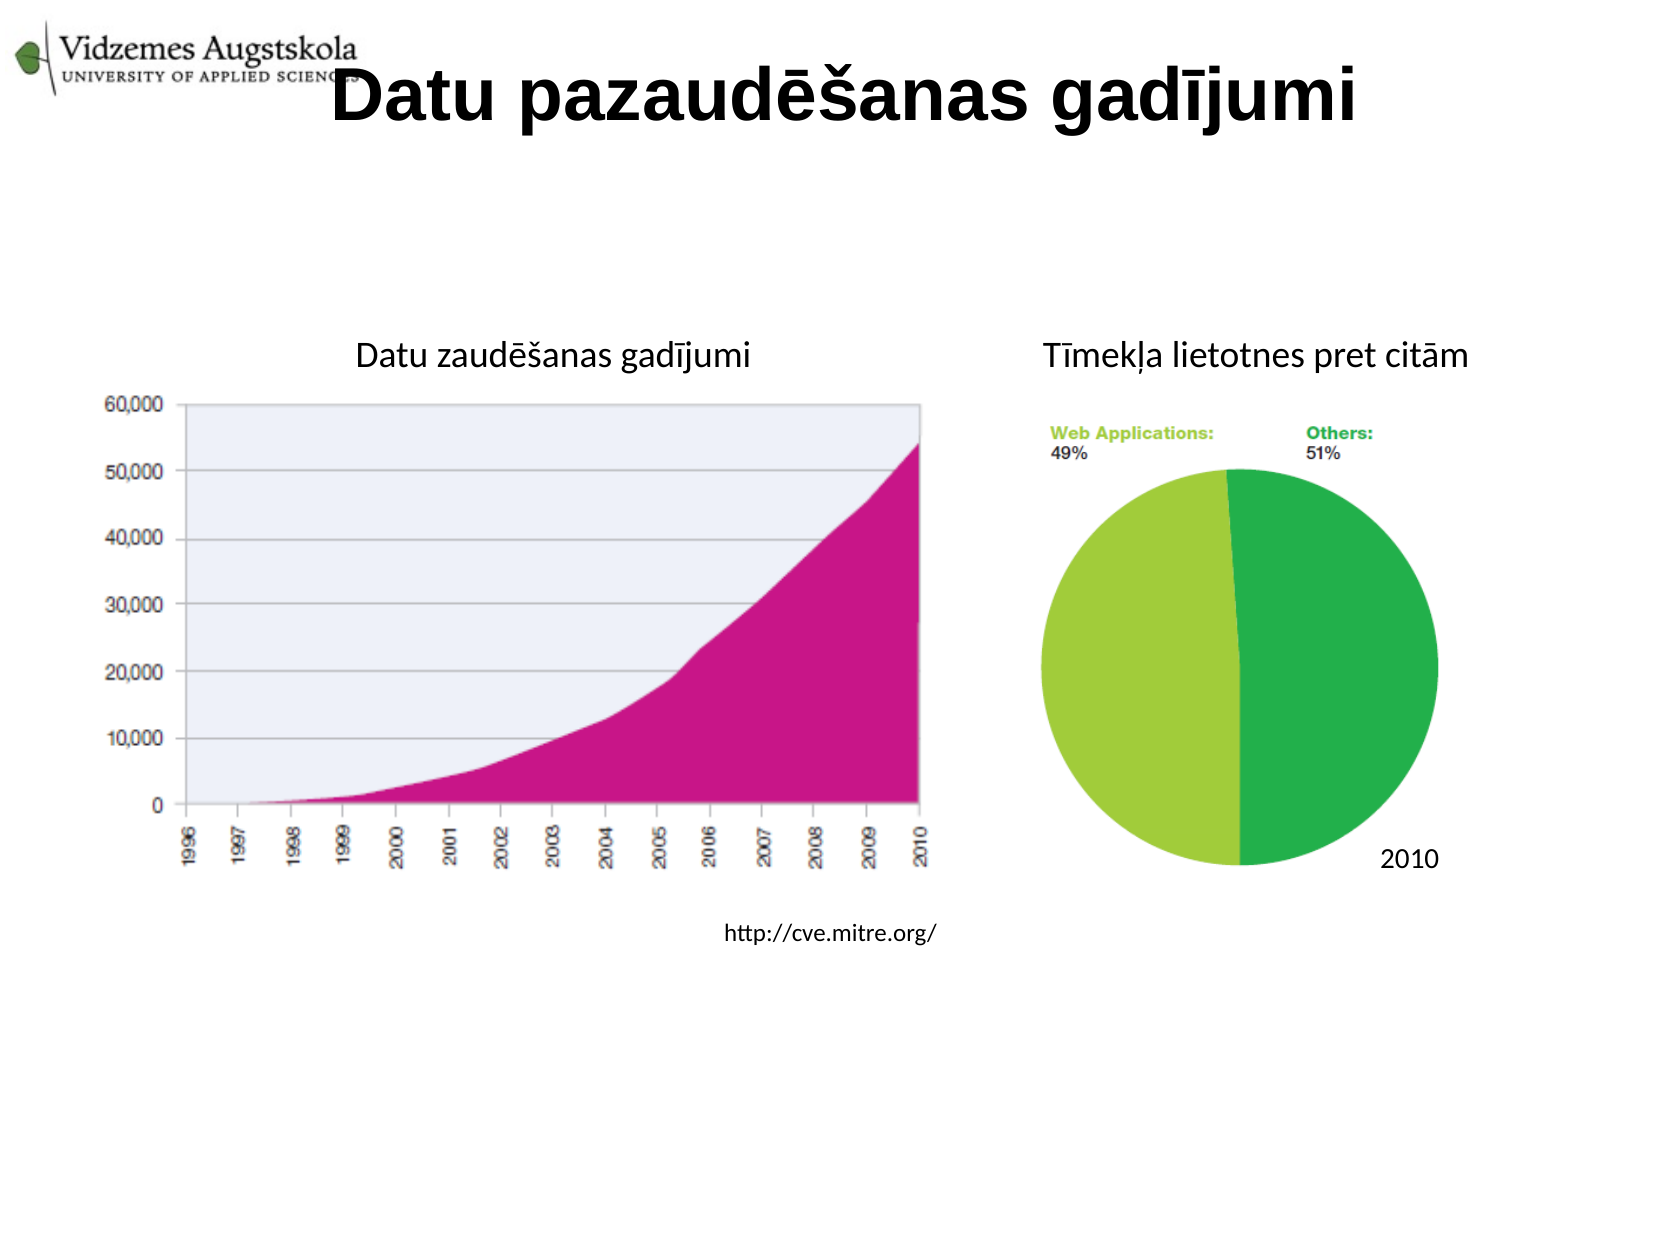

# Datu pazaudēšanas gadījumi
Datu zaudēšanas gadījumi
Tīmekļa lietotnes pret citām
2010
http://cve.mitre.org/